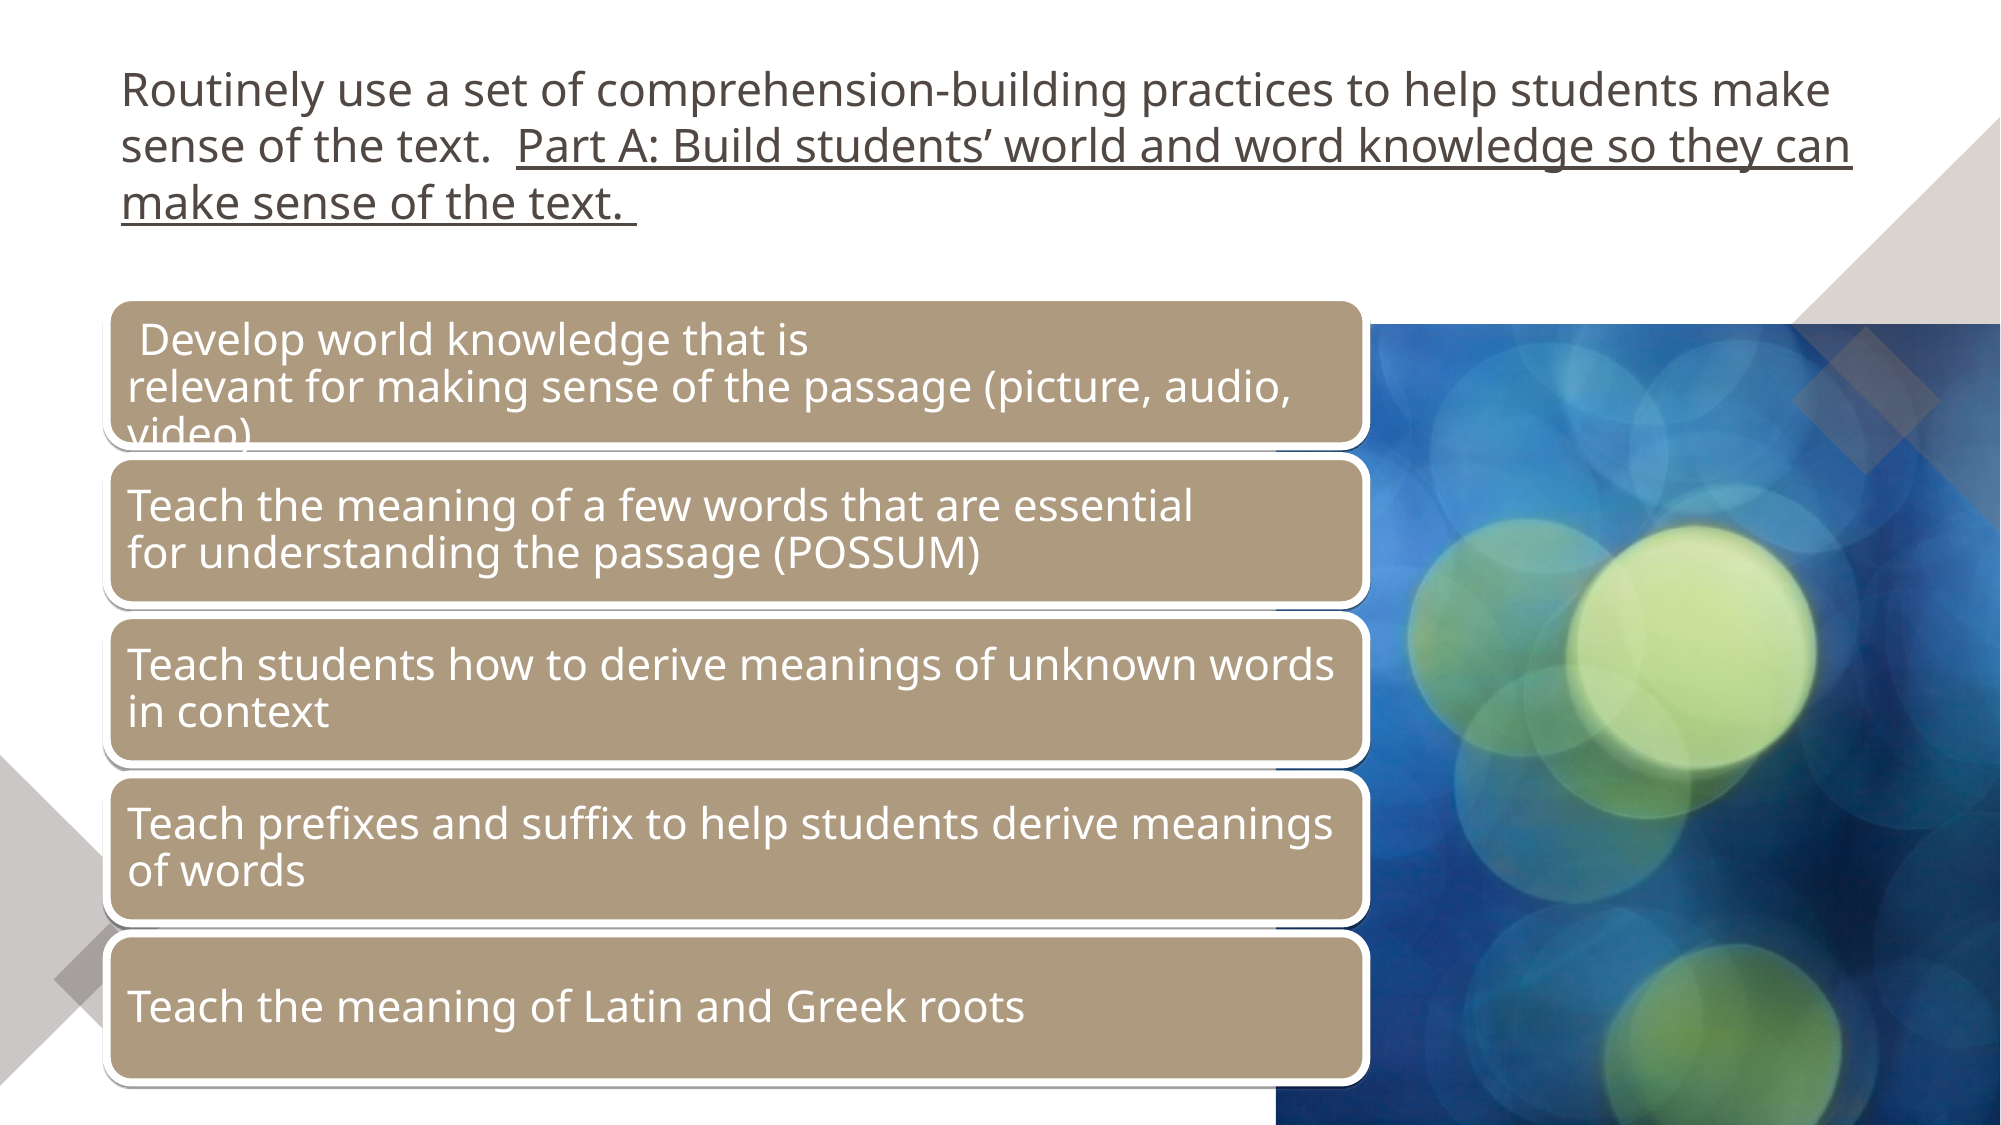

# Routinely use a set of comprehension-building practices to help students make sense of the text.  Part A: Build students’ world and word knowledge so they can make sense of the text.
 Develop world knowledge that is relevant for making sense of the passage (picture, audio, video)
Teach the meaning of a few words that are essential for understanding the passage (POSSUM)
Teach students how to derive meanings of unknown words in context
Teach prefixes and suffix to help students derive meanings of words
Teach the meaning of Latin and Greek roots